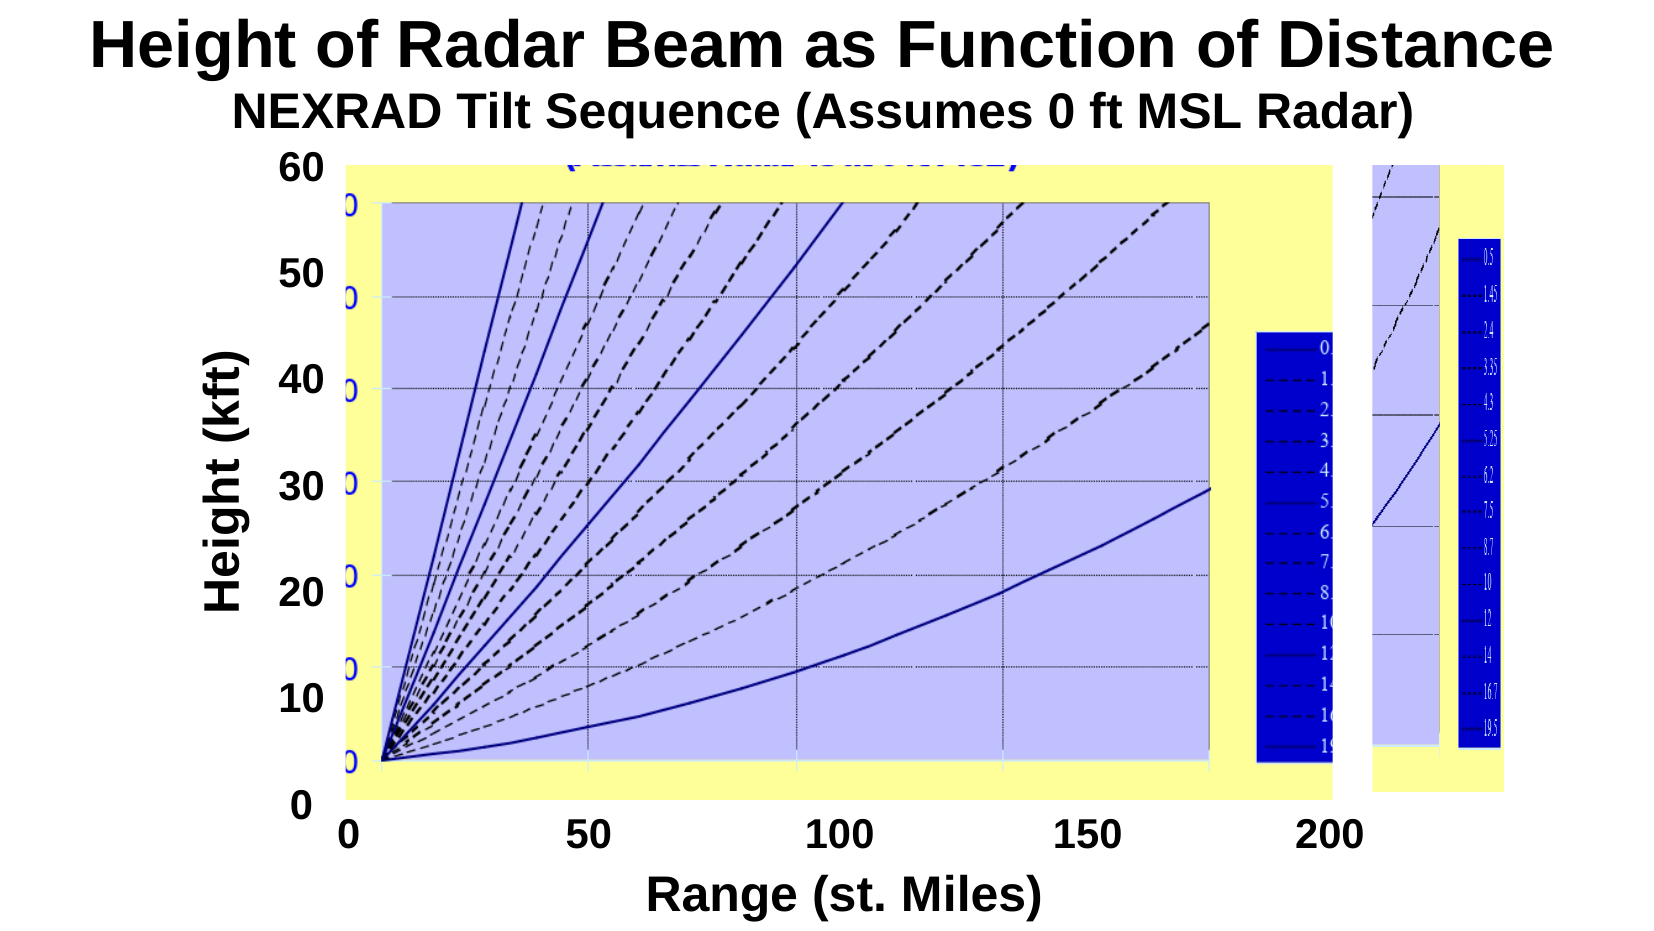

# Height of Radar Beam as Function of Distance
NEXRAD Tilt Sequence (Assumes 0 ft MSL Radar)
60
50
40
Height (kft)
30
20
10
0
0
50
100
150
200
Range (st. Miles)